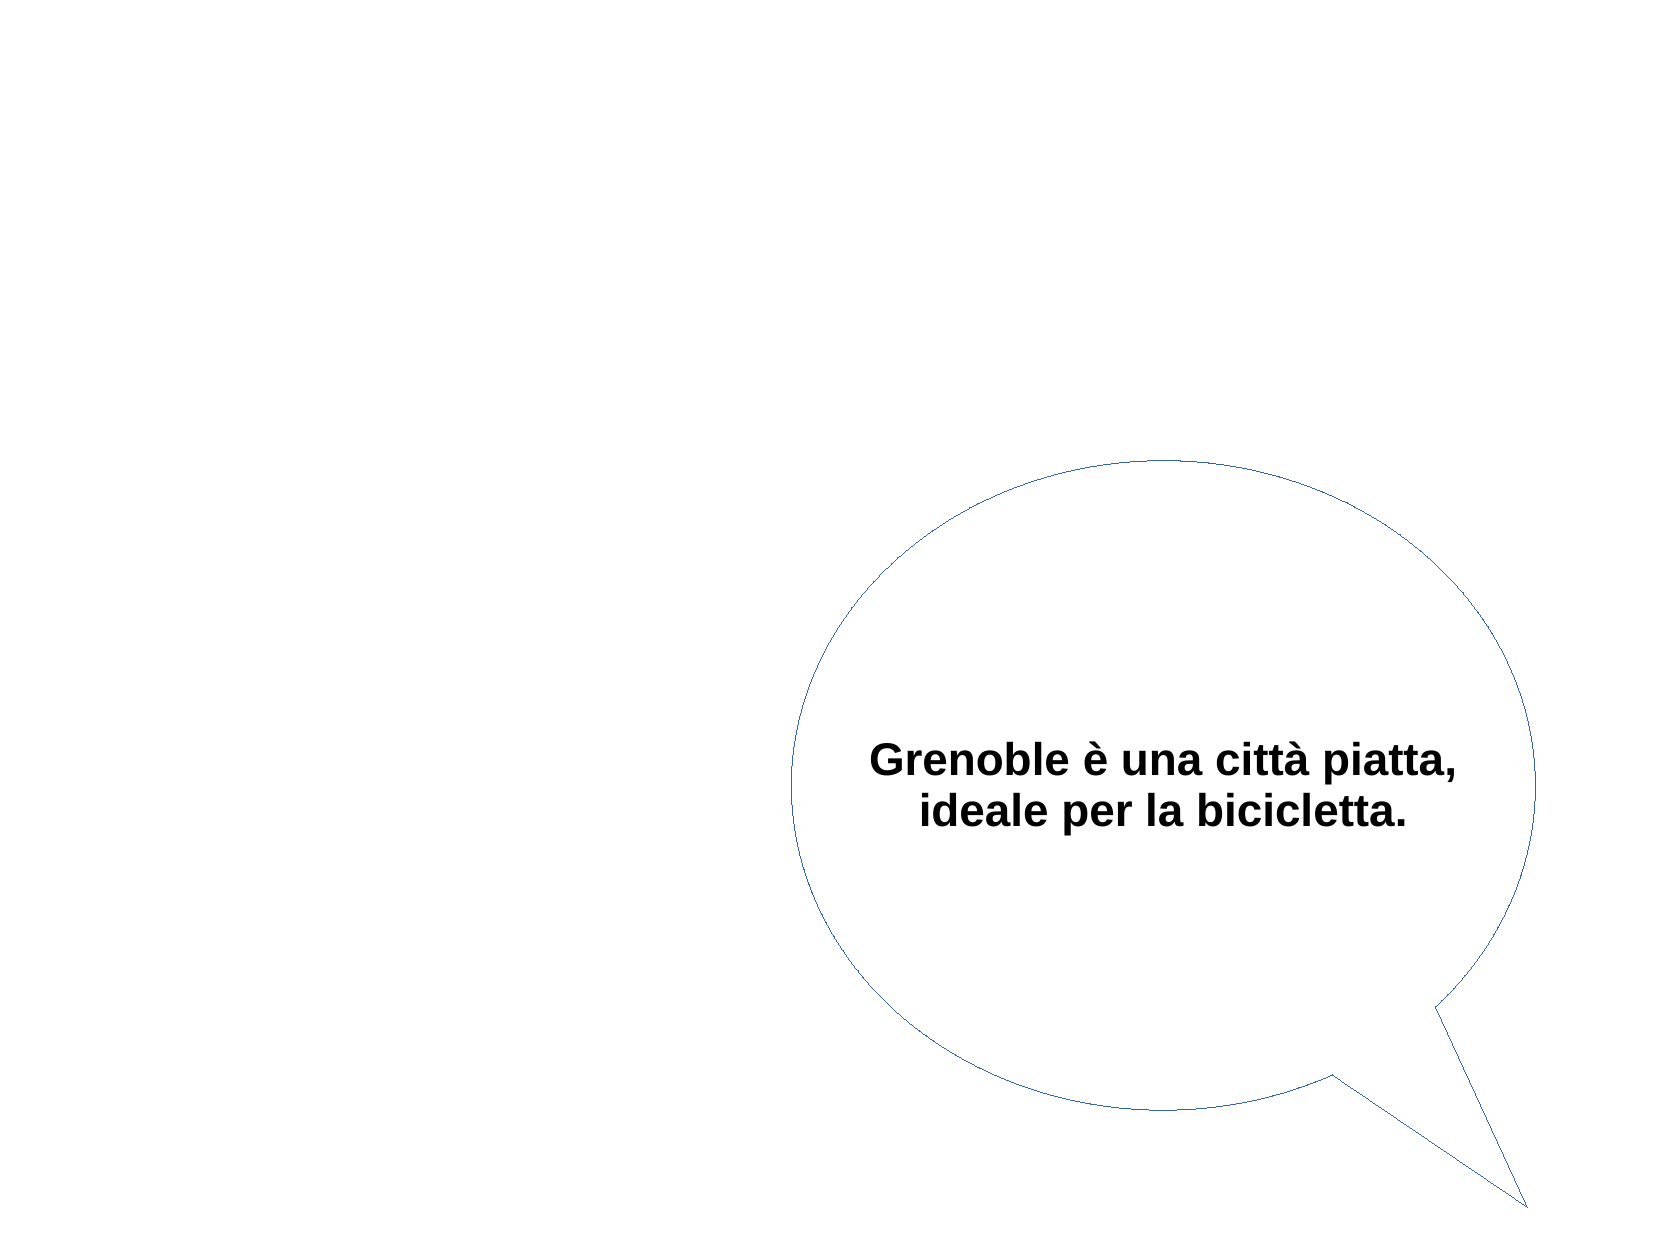

Grenoble è una città piatta,
ideale per la bicicletta.